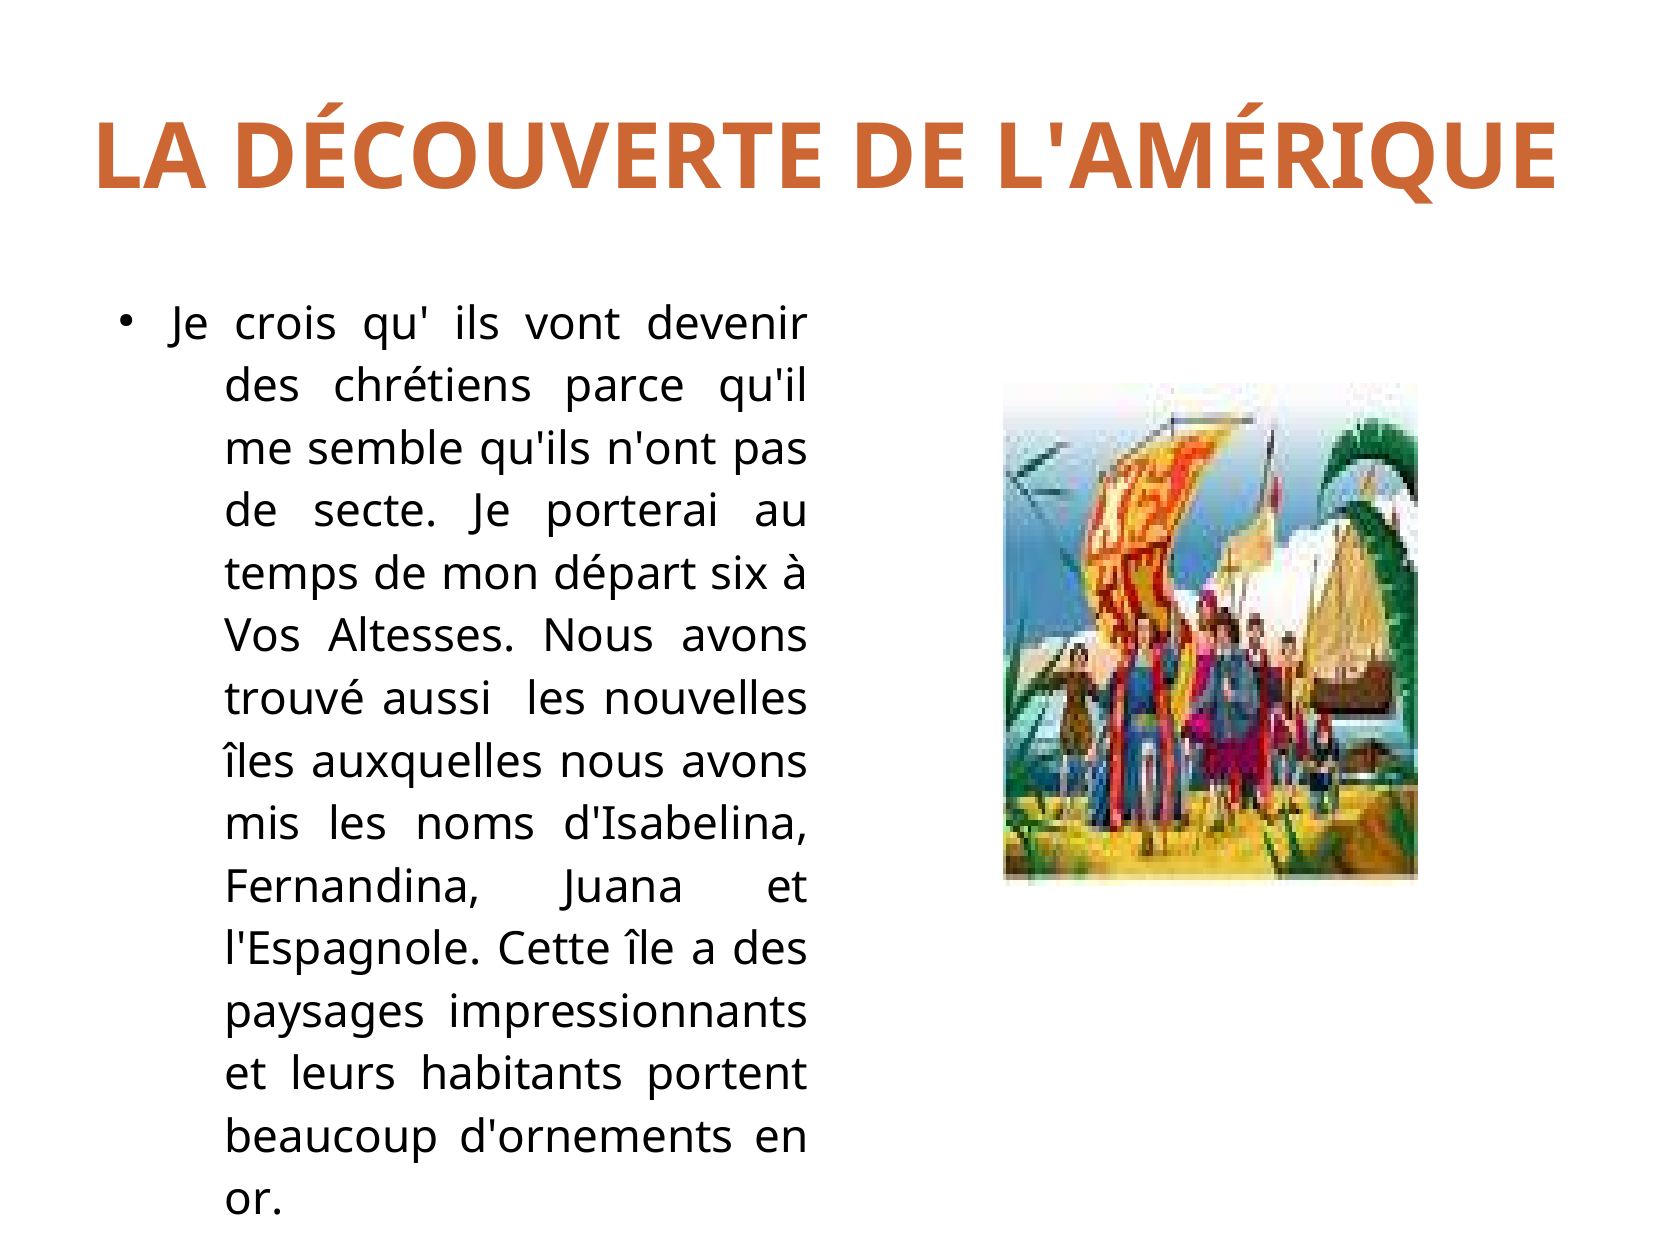

# LA DÉCOUVERTE DE L'AMÉRIQUE
Je crois qu' ils vont devenir des chrétiens parce qu'il me semble qu'ils n'ont pas de secte. Je porterai au temps de mon départ six à Vos Altesses. Nous avons trouvé aussi les nouvelles îles auxquelles nous avons mis les noms d'Isabelina, Fernandina, Juana et l'Espagnole. Cette île a des paysages impressionnants et leurs habitants portent beaucoup d'ornements en or.